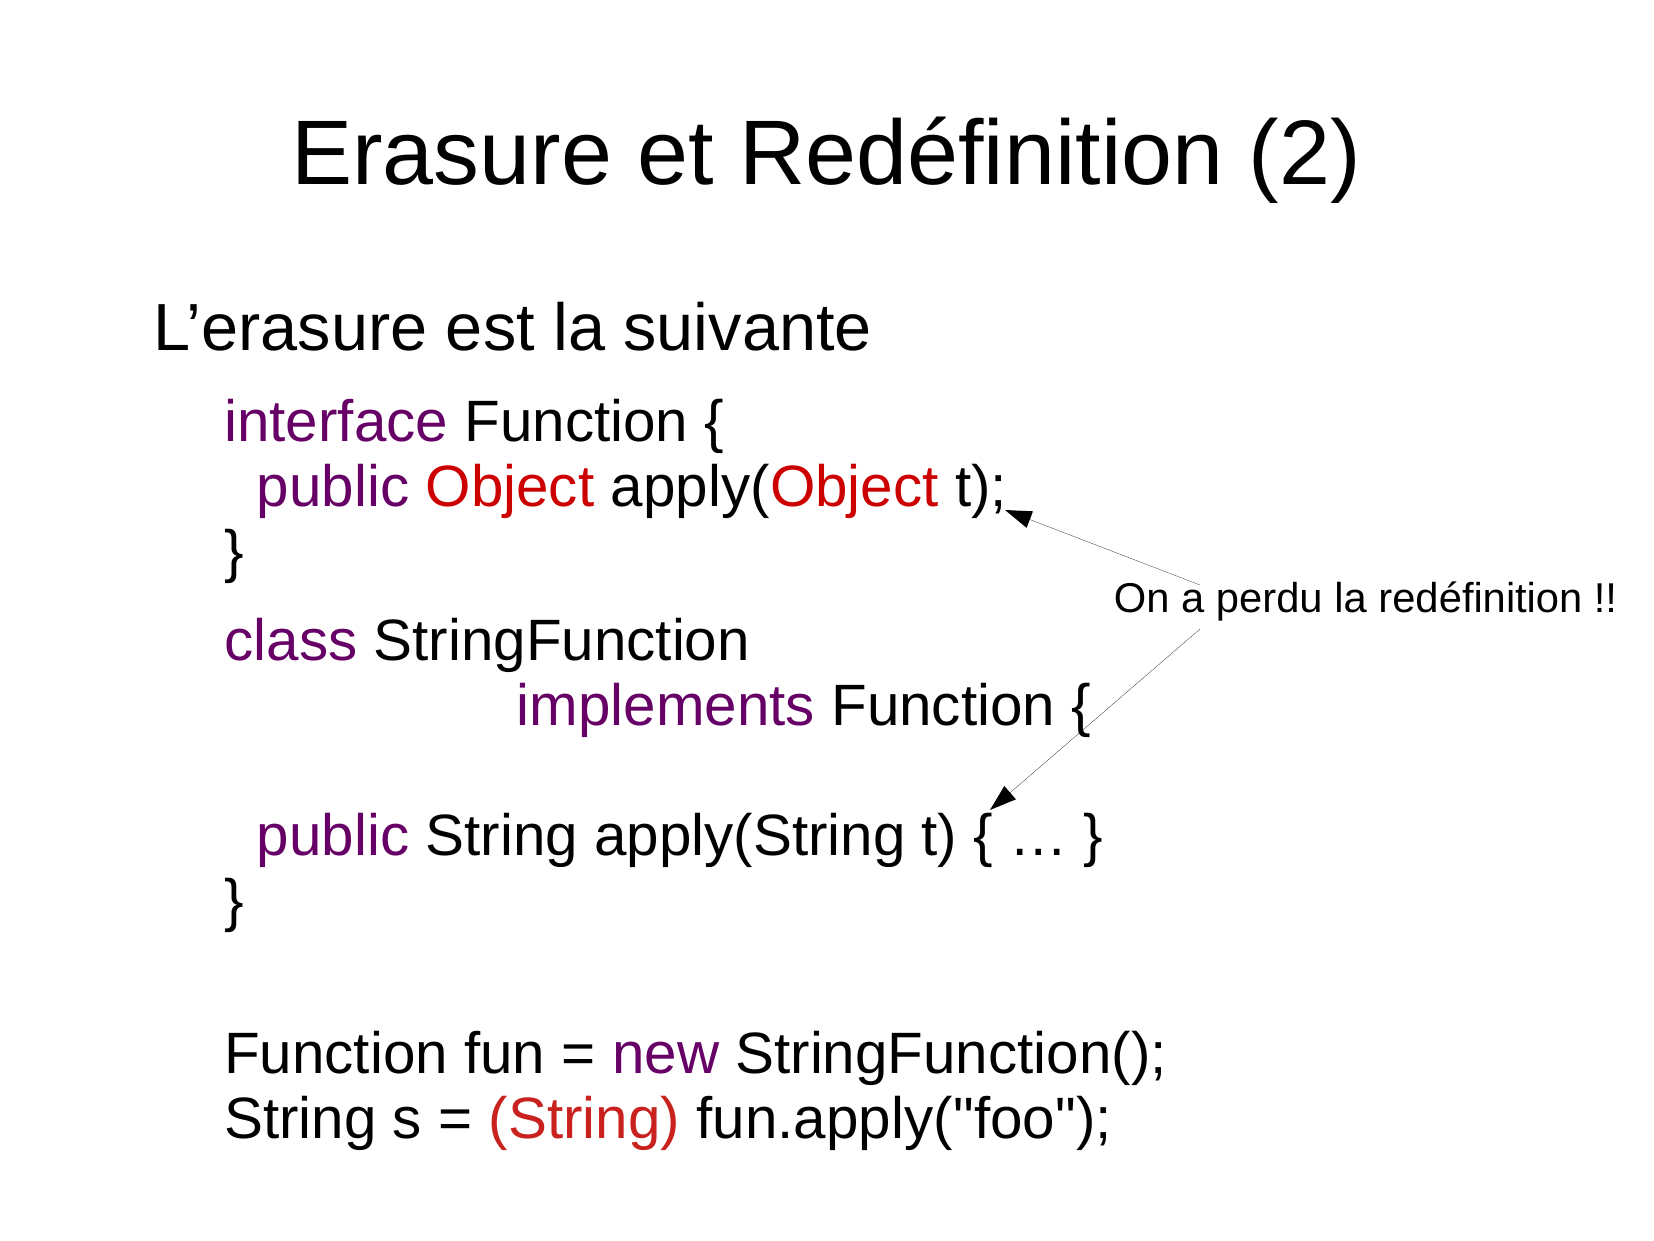

# Erasure et Redéfinition (2)
L’erasure est la suivante
interface Function {
 public Object apply(Object t);
}
class StringFunction
 implements Function {
 public String apply(String t) { … }
}
Function fun = new StringFunction();
String s = (String) fun.apply("foo");
On a perdu la redéfinition !!